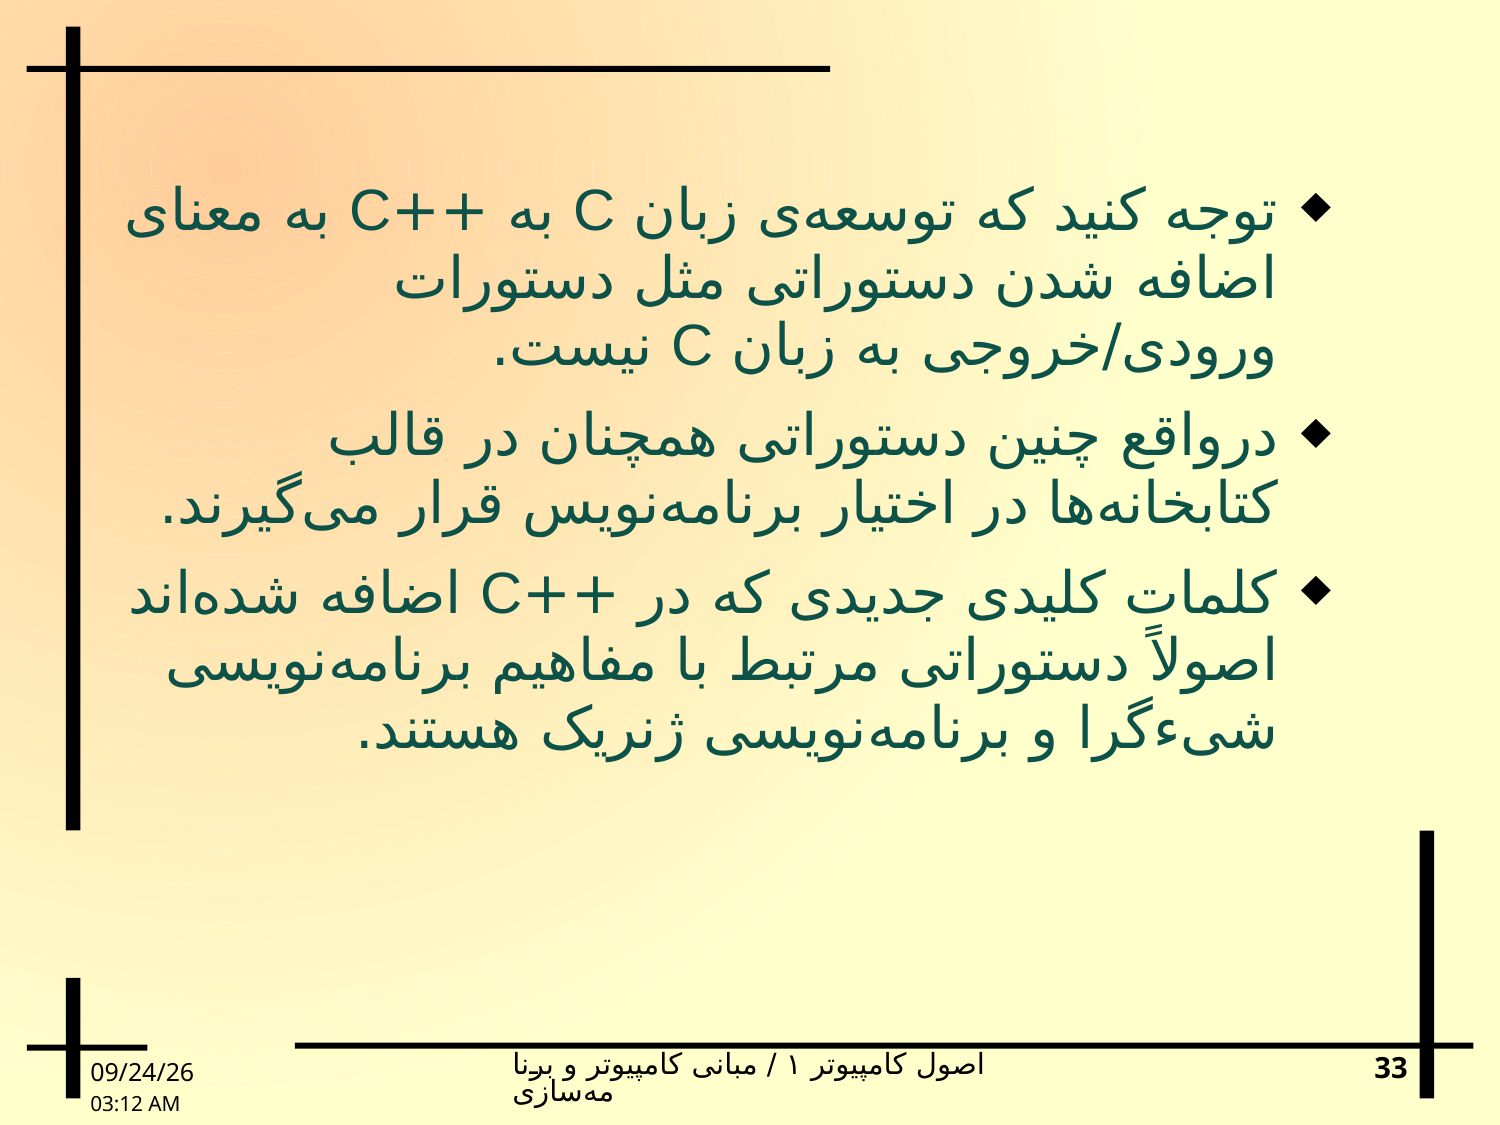

# توجه کنید که توسعه‌ی زبان C به ++C به معنای اضافه شدن دستوراتی مثل دستورات ورودی/خروجی به زبان C نیست.
در‌واقع چنین دستوراتی همچنان در قالب کتابخانه‌ها در اختیار برنامه‌نویس قرار می‌گیرند.
کلمات کلیدی جدیدی که در ++C اضافه شده‌اند اصولاً دستوراتی مرتبط با مفاهیم برنامه‌نویسی شیءگرا و برنامه‌نویسی ژنریک هستند.
اصول کامپیوتر ۱ / مبانی کامپیوتر و برنامه‌سازی
33